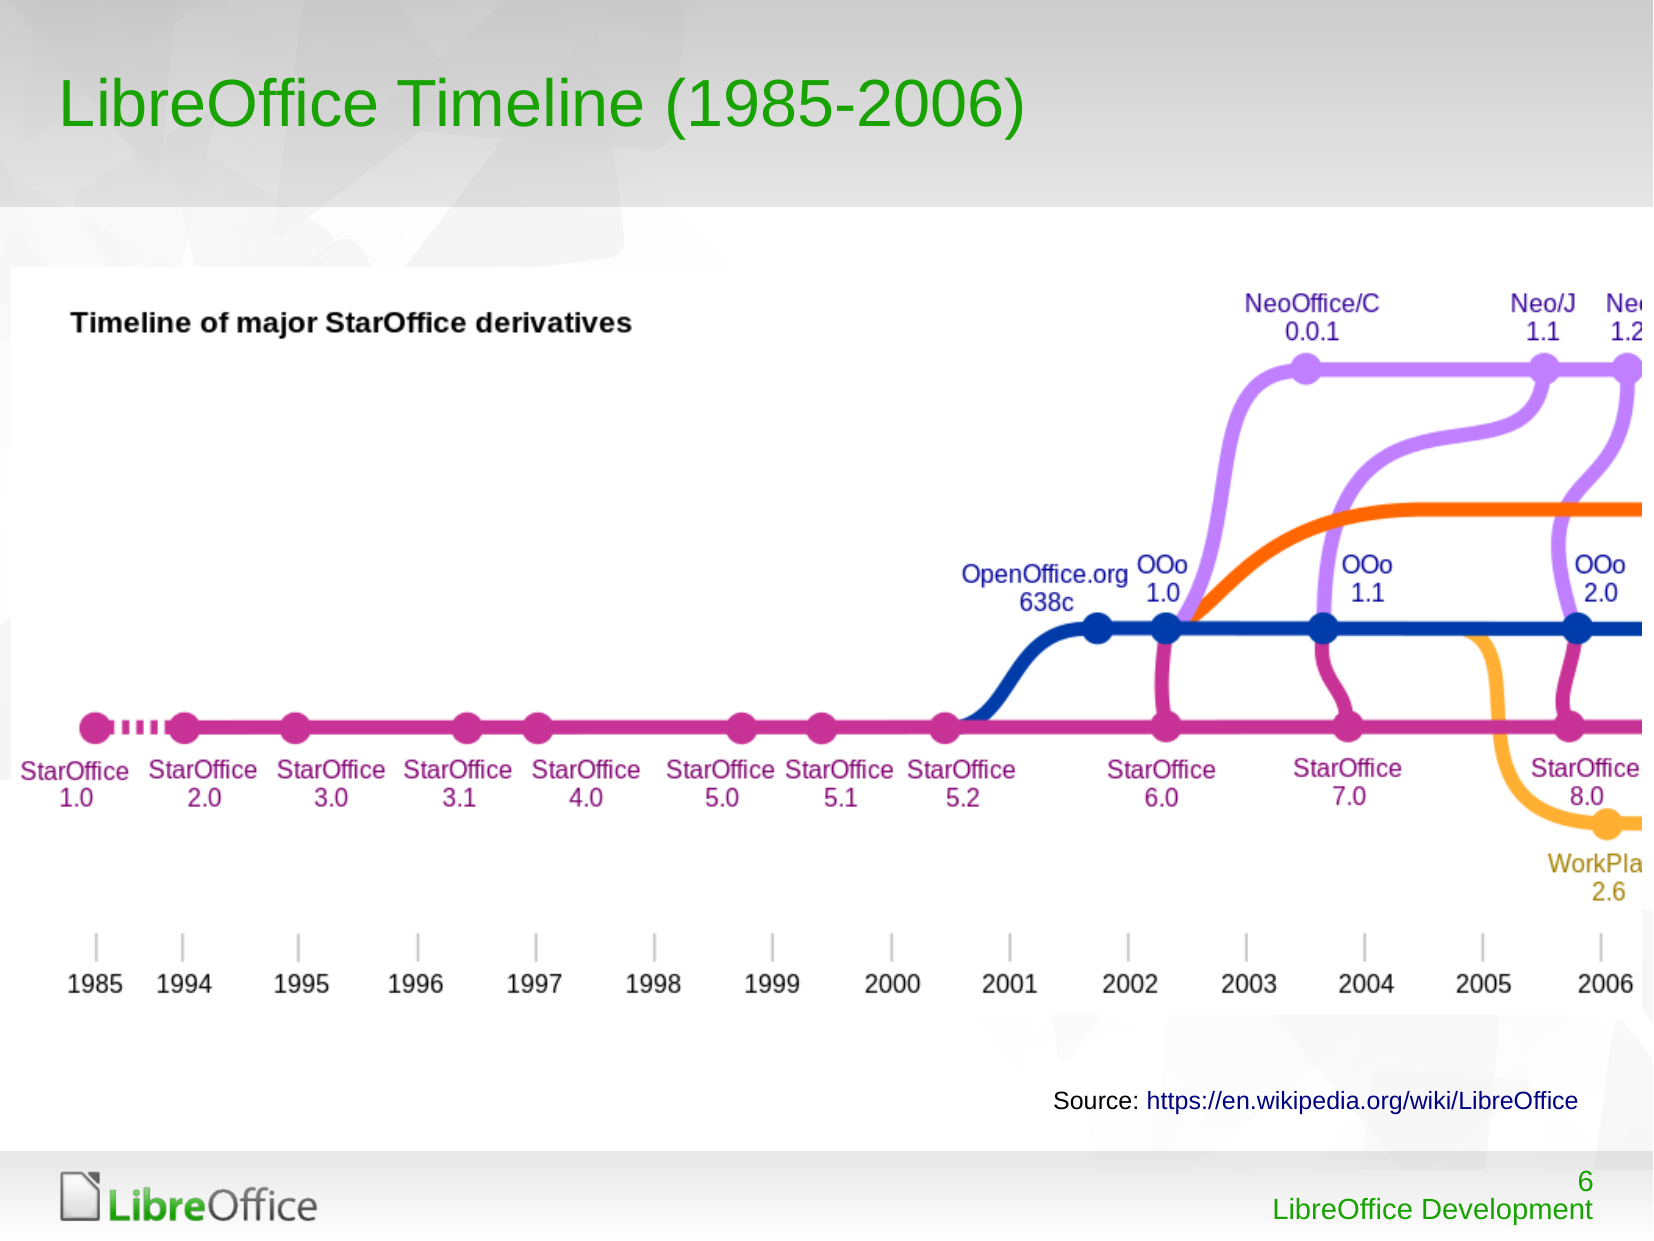

# LibreOffice Timeline (1985-2006)
Source: https://en.wikipedia.org/wiki/LibreOffice
6
LibreOffice Development